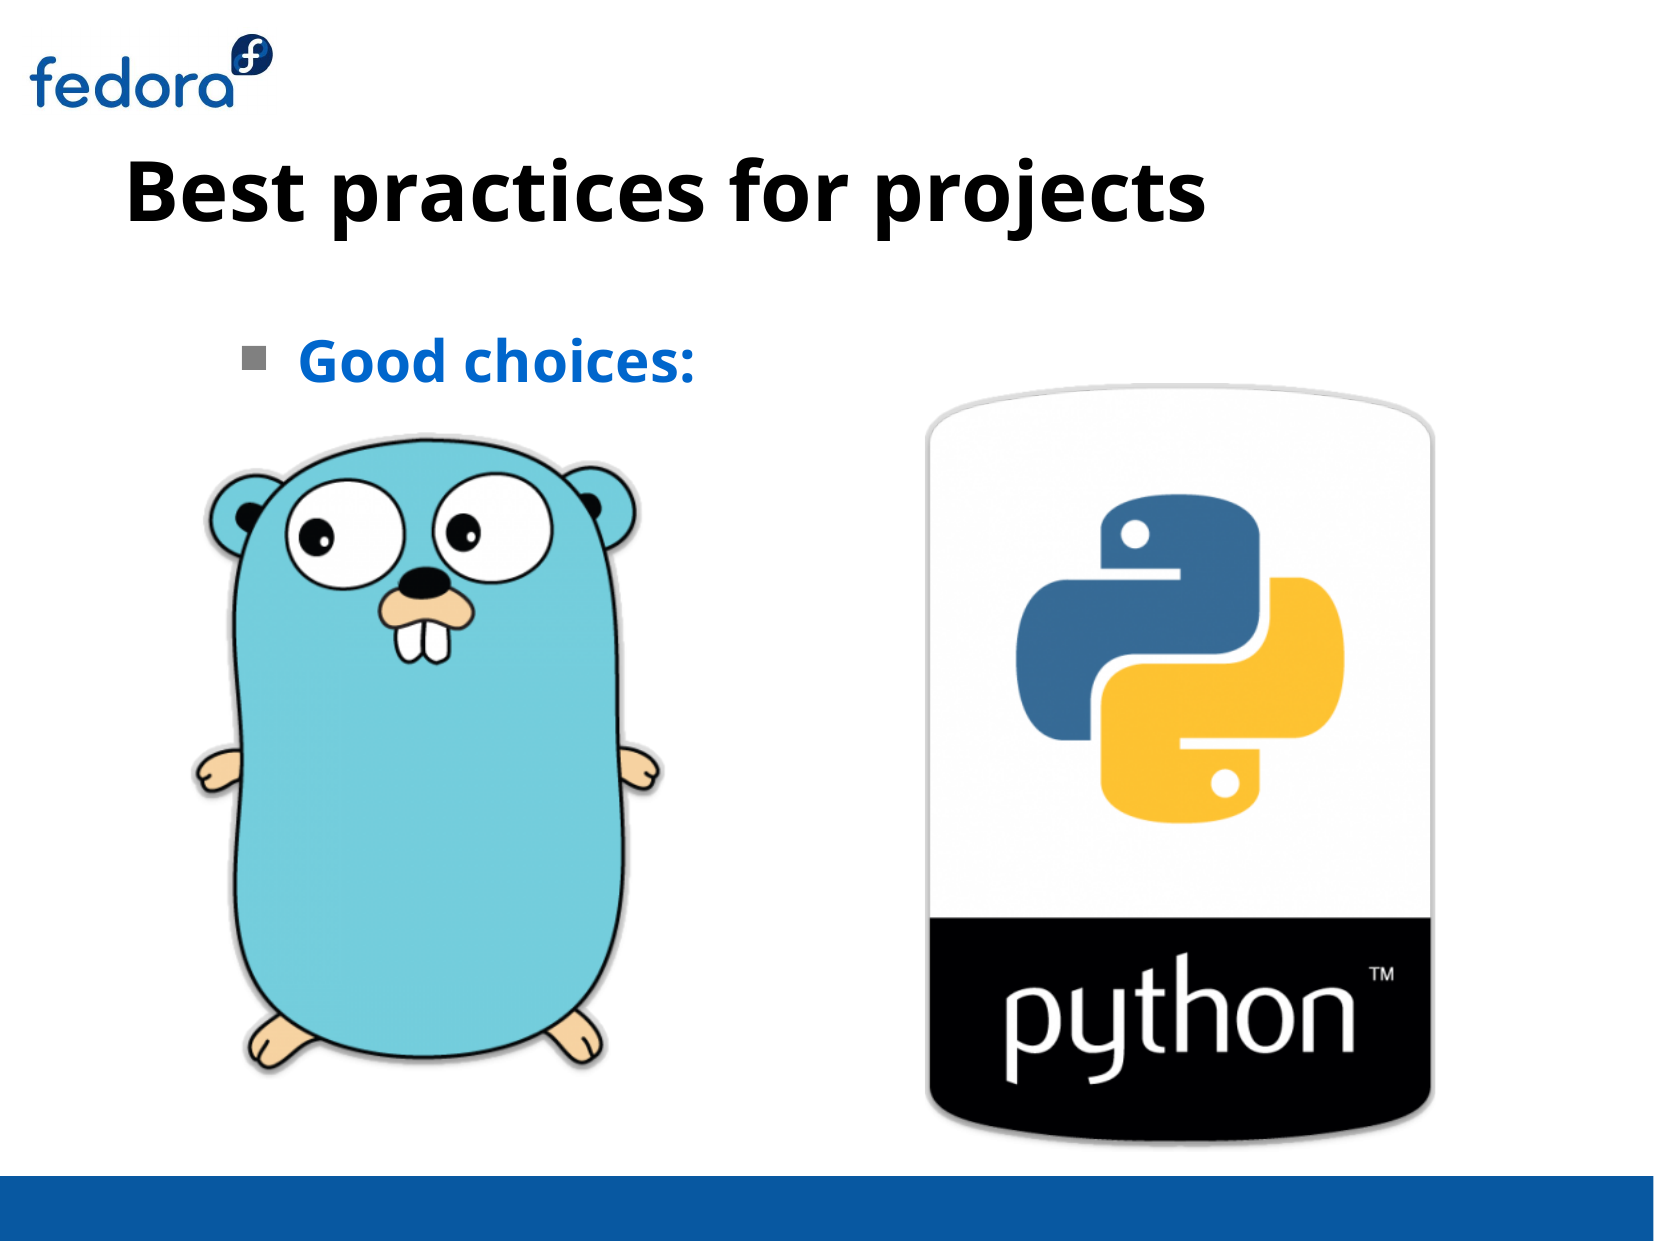

# Best practices for projects
Good choices: